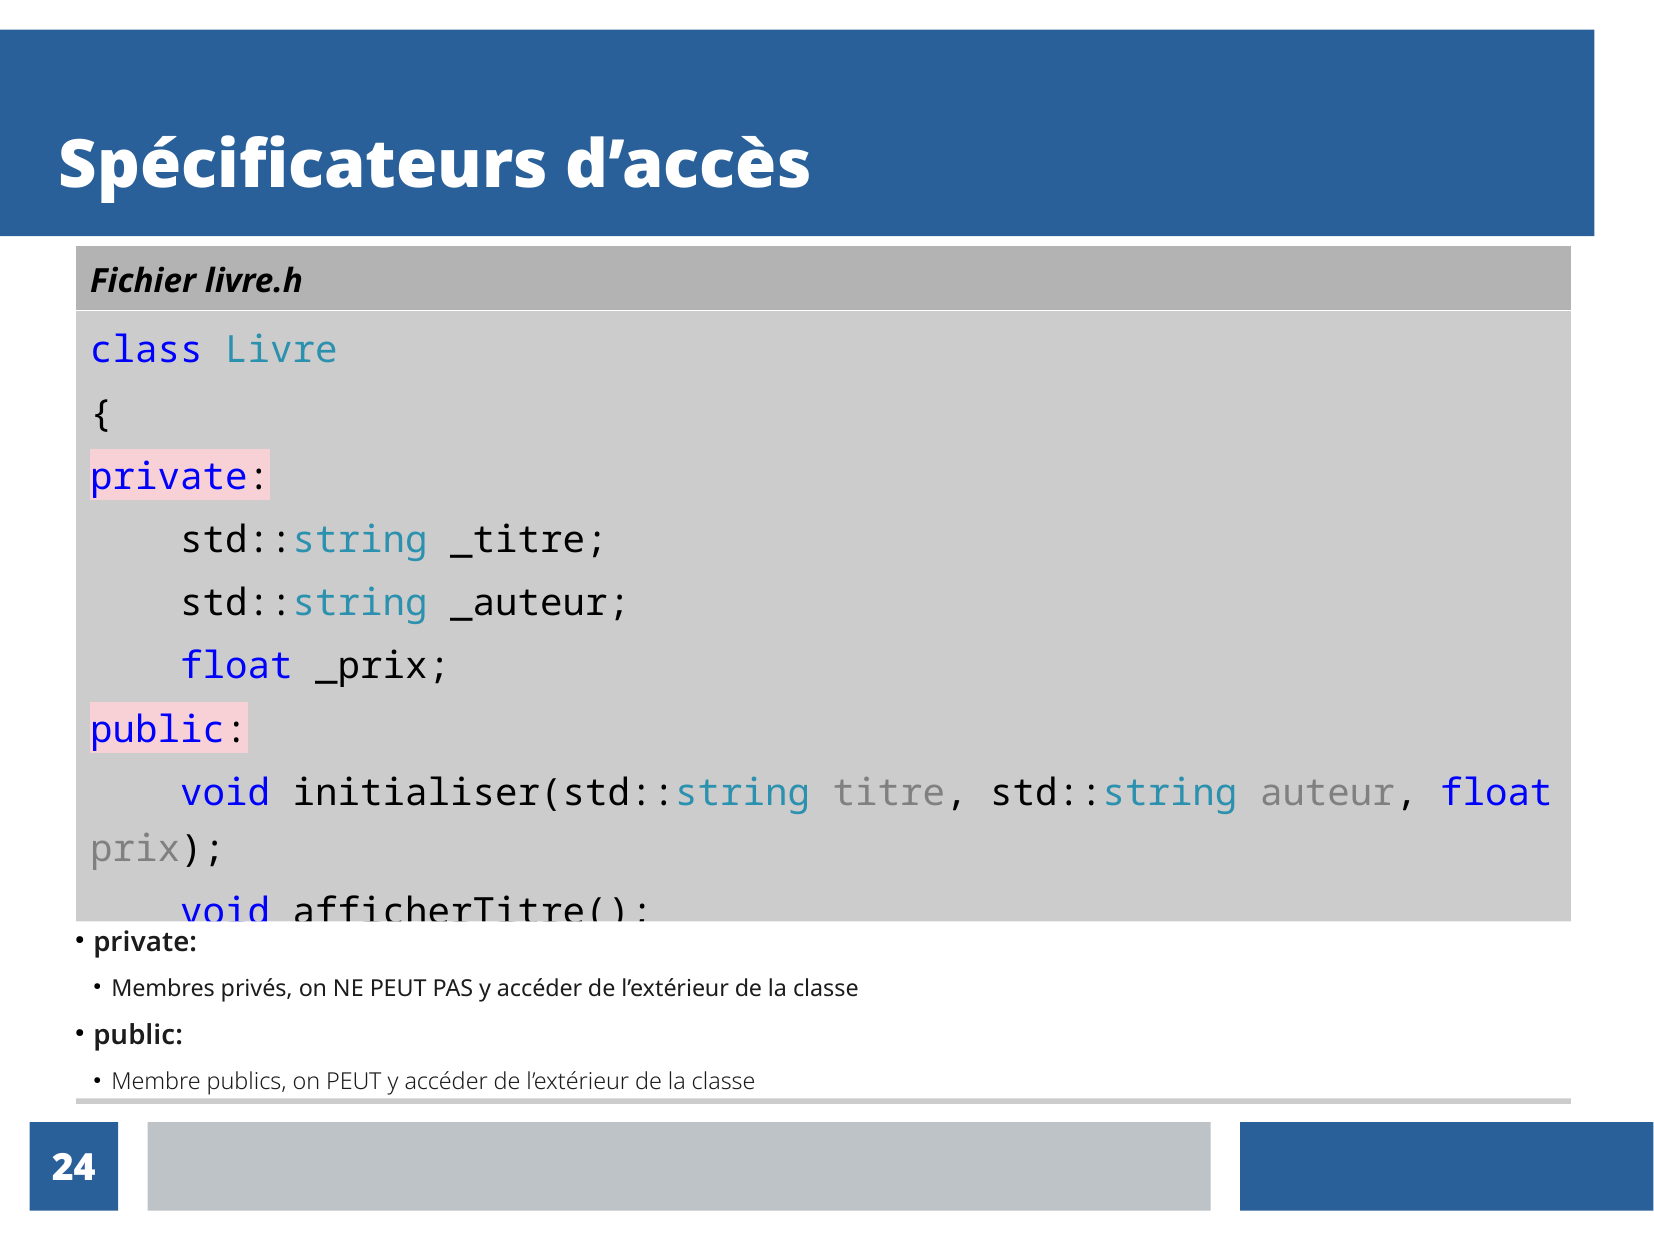

# Spécificateurs d’accès
| Fichier livre.h |
| --- |
| class Livre { private: std::string \_titre; std::string \_auteur; float \_prix; public: void initialiser(std::string titre, std::string auteur, float prix); void afficherTitre(); void afficherPrix(); }; |
private:
Membres privés, on NE PEUT PAS y accéder de l’extérieur de la classe
public:
Membre publics, on PEUT y accéder de l’extérieur de la classe
24